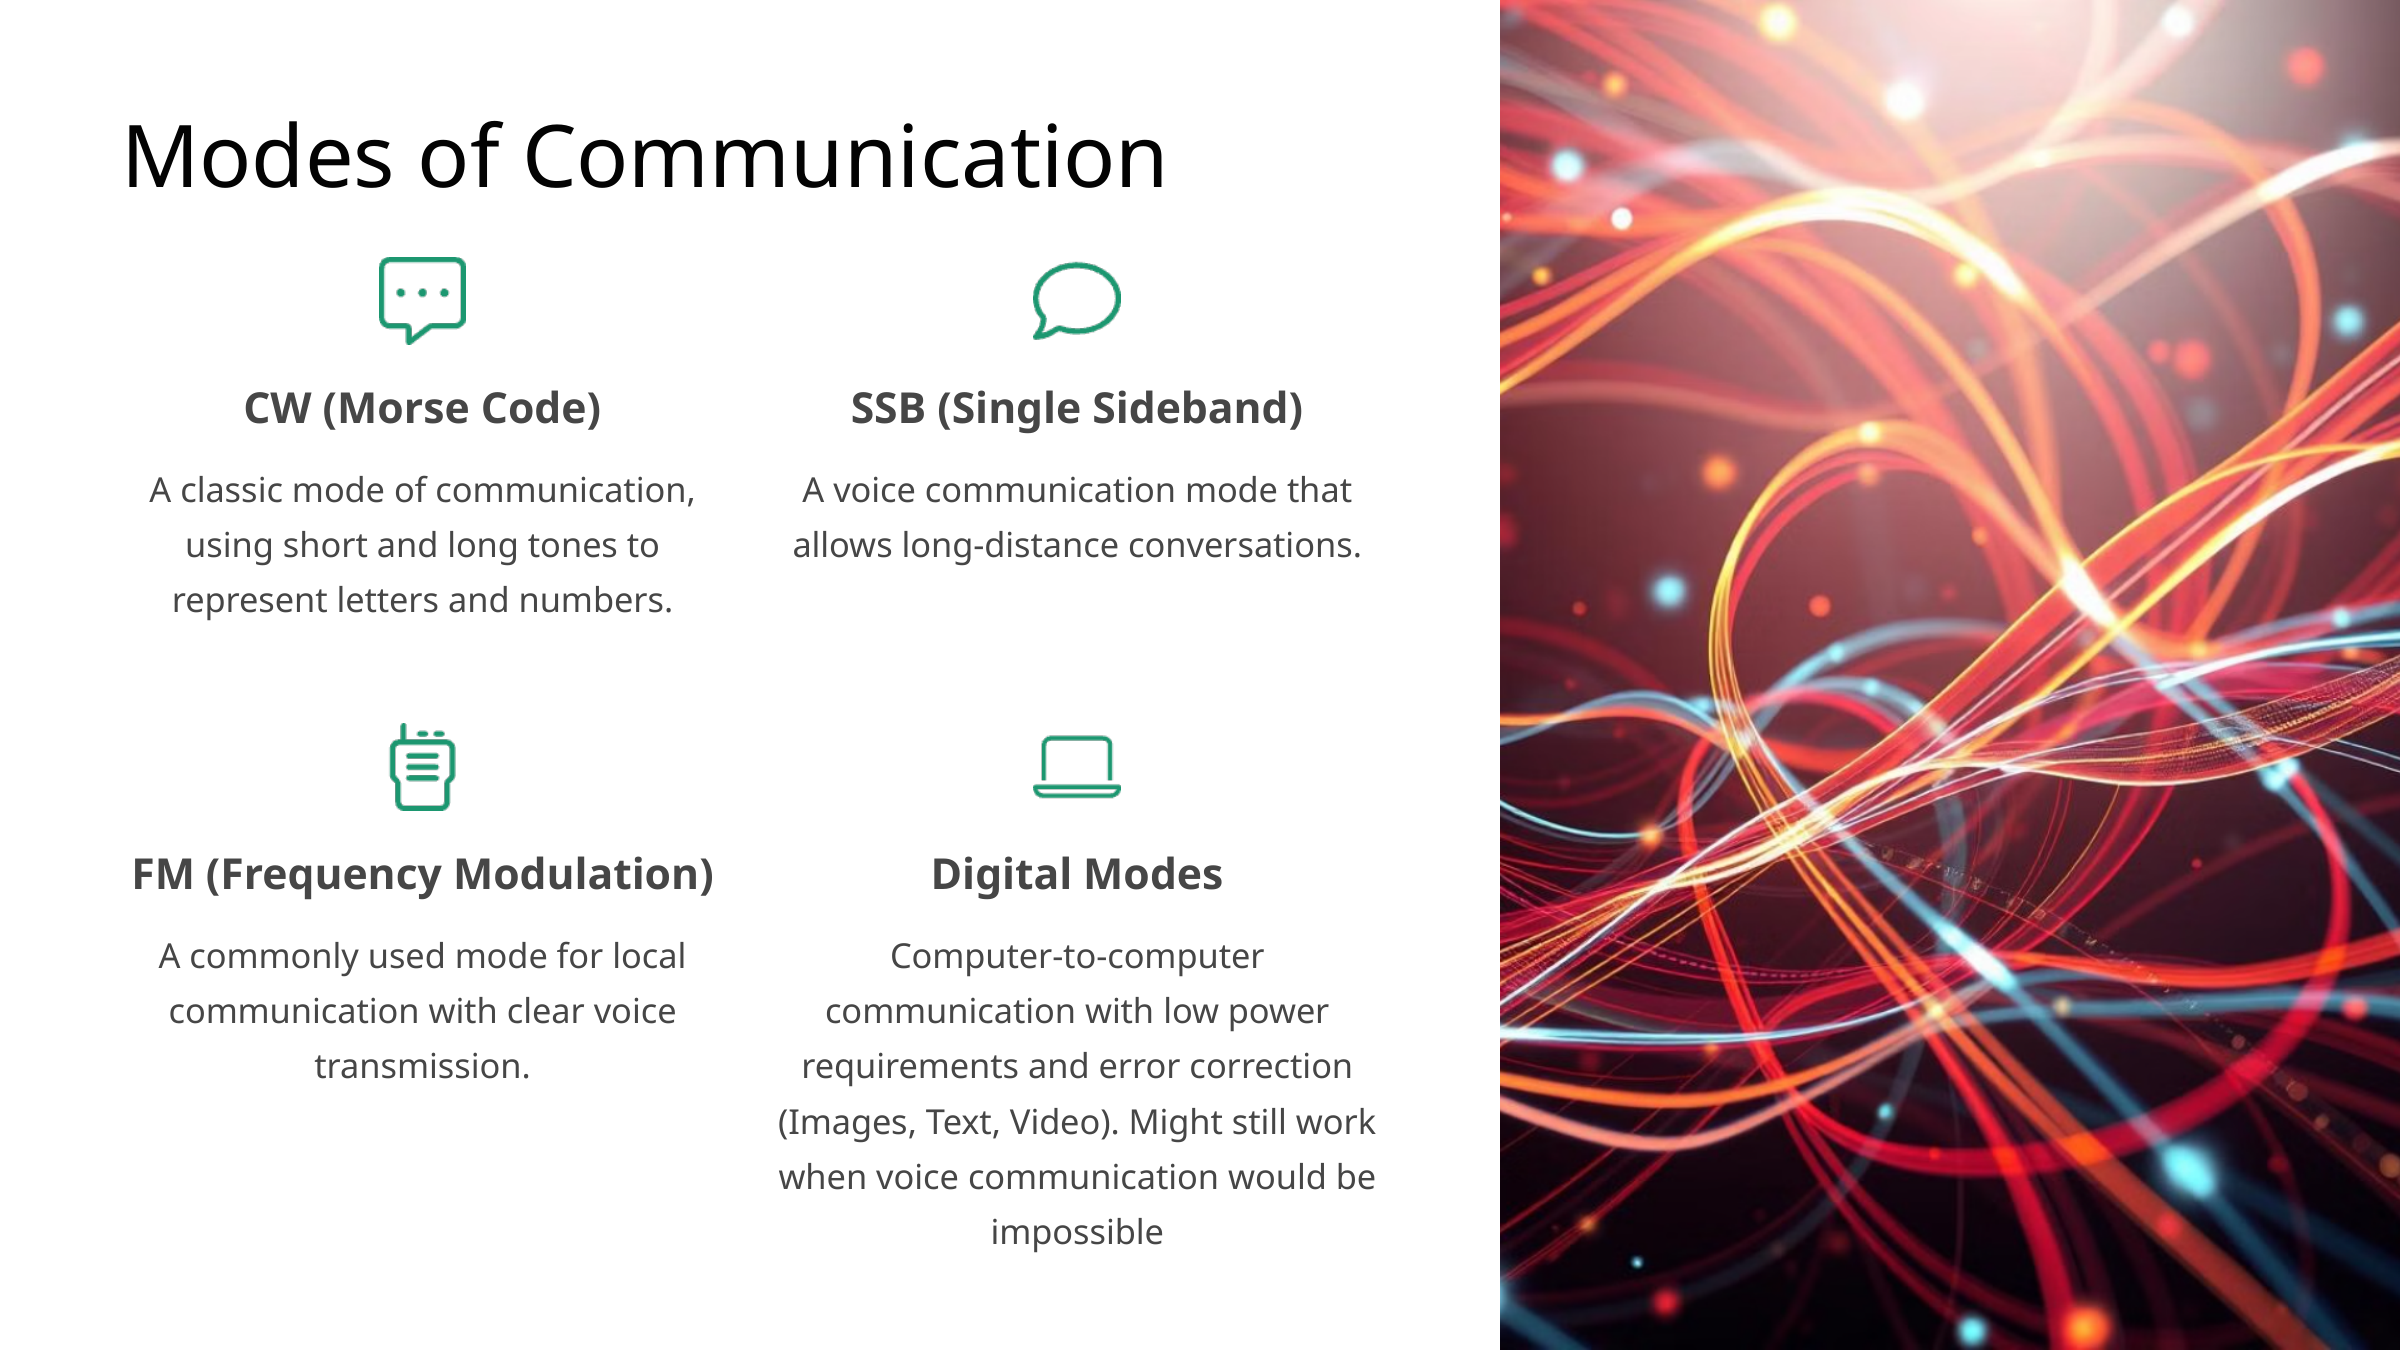

Modes of Communication
CW (Morse Code)
SSB (Single Sideband)
A classic mode of communication, using short and long tones to represent letters and numbers.
A voice communication mode that allows long-distance conversations.
FM (Frequency Modulation)
Digital Modes
A commonly used mode for local communication with clear voice transmission.
Computer-to-computer communication with low power requirements and error correction (Images, Text, Video). Might still work when voice communication would be impossible